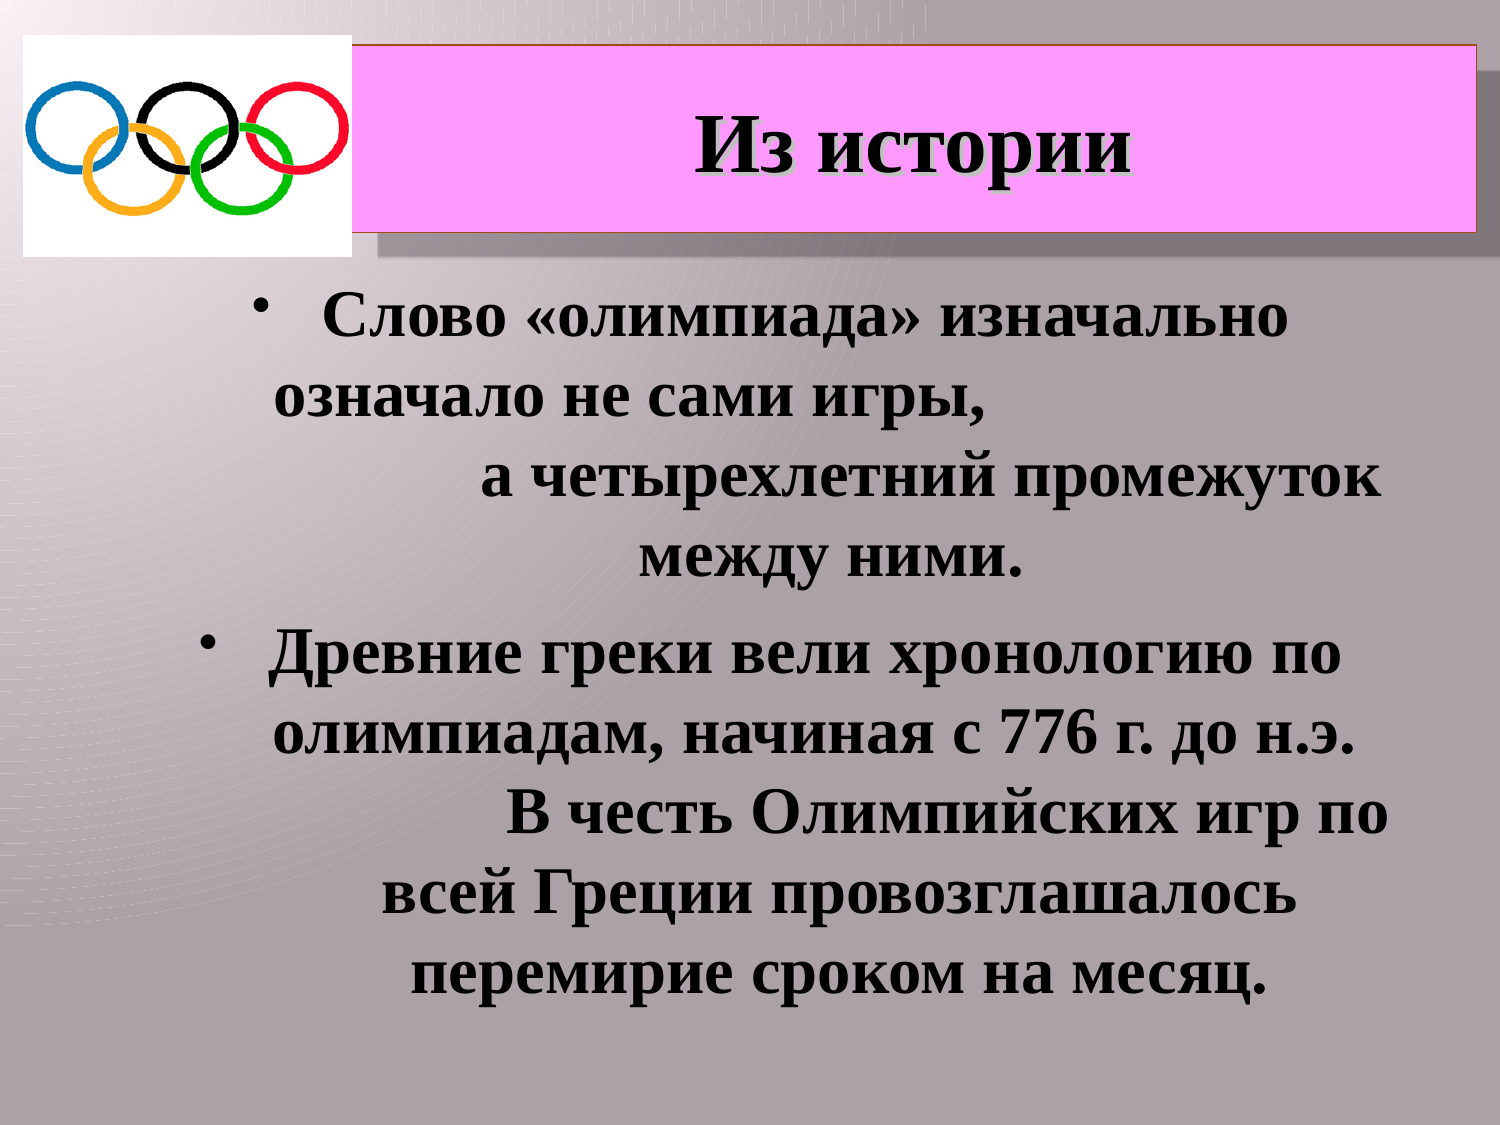

# Из истории
Слово «олимпиада» изначально означало не сами игры, а четырехлетний промежуток между ними.
Древние греки вели хронологию по олимпиадам, начиная с 776 г. до н.э. В честь Олимпийских игр по всей Греции провозглашалось перемирие сроком на месяц.